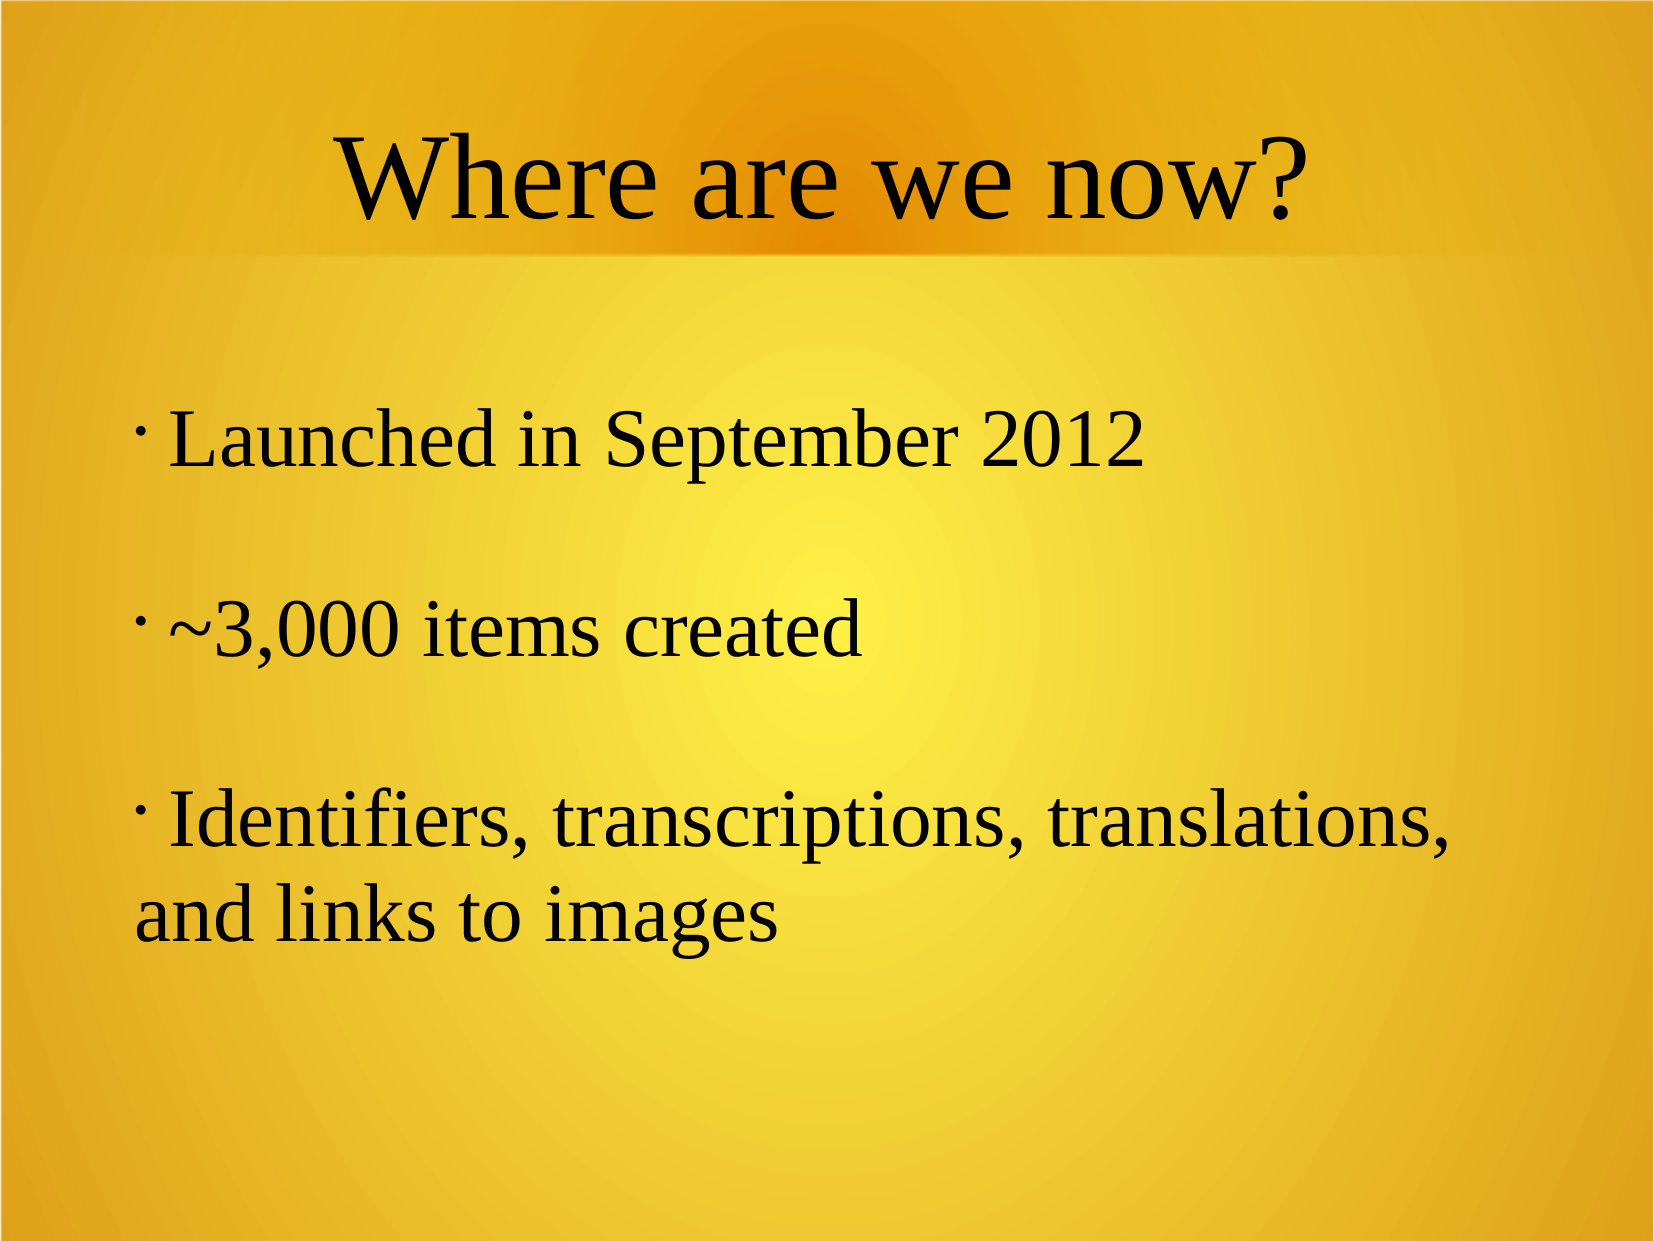

# Where are we now?
 Launched in September 2012
 ~3,000 items created
 Identifiers, transcriptions, translations, and links to images